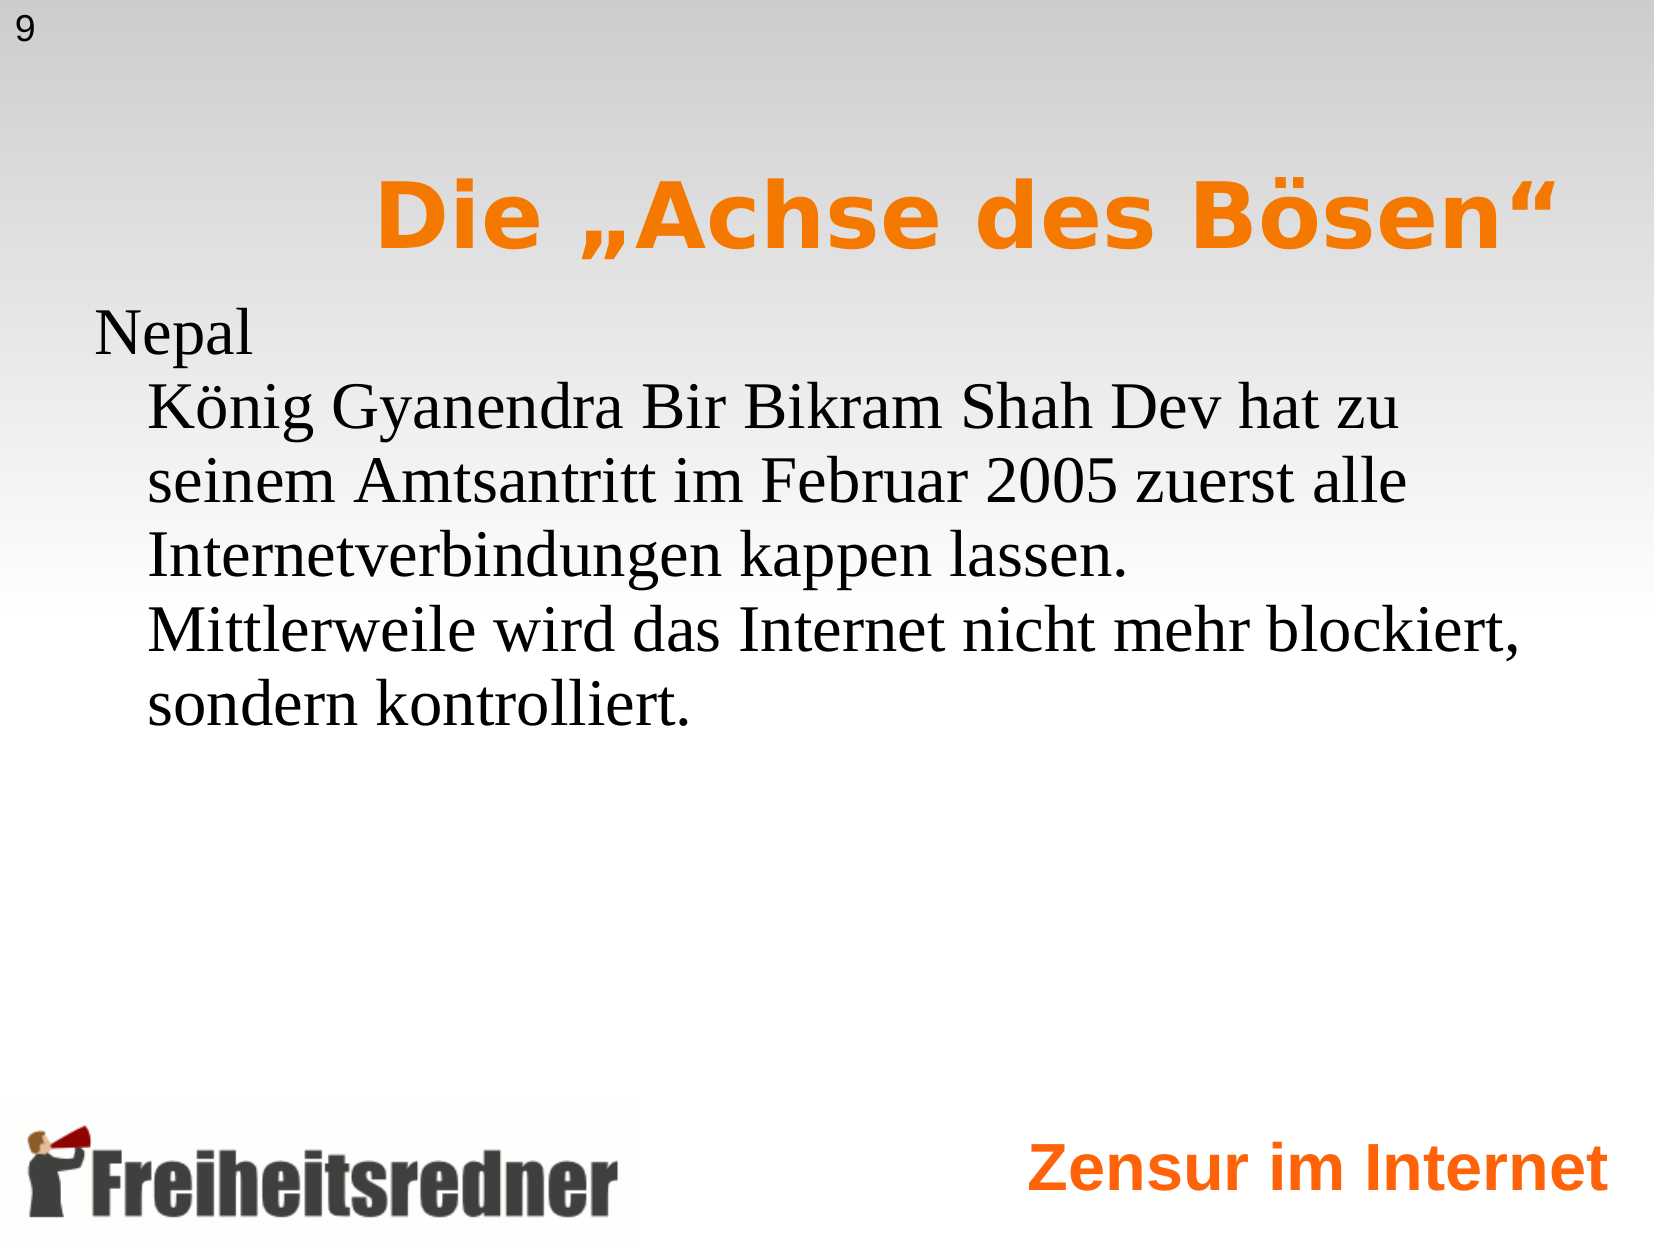

# Die „Achse des Bösen“
Nepal
König Gyanendra Bir Bikram Shah Dev hat zu seinem Amtsantritt im Februar 2005 zuerst alle Internetverbindungen kappen lassen.
Mittlerweile wird das Internet nicht mehr blockiert, sondern kontrolliert.